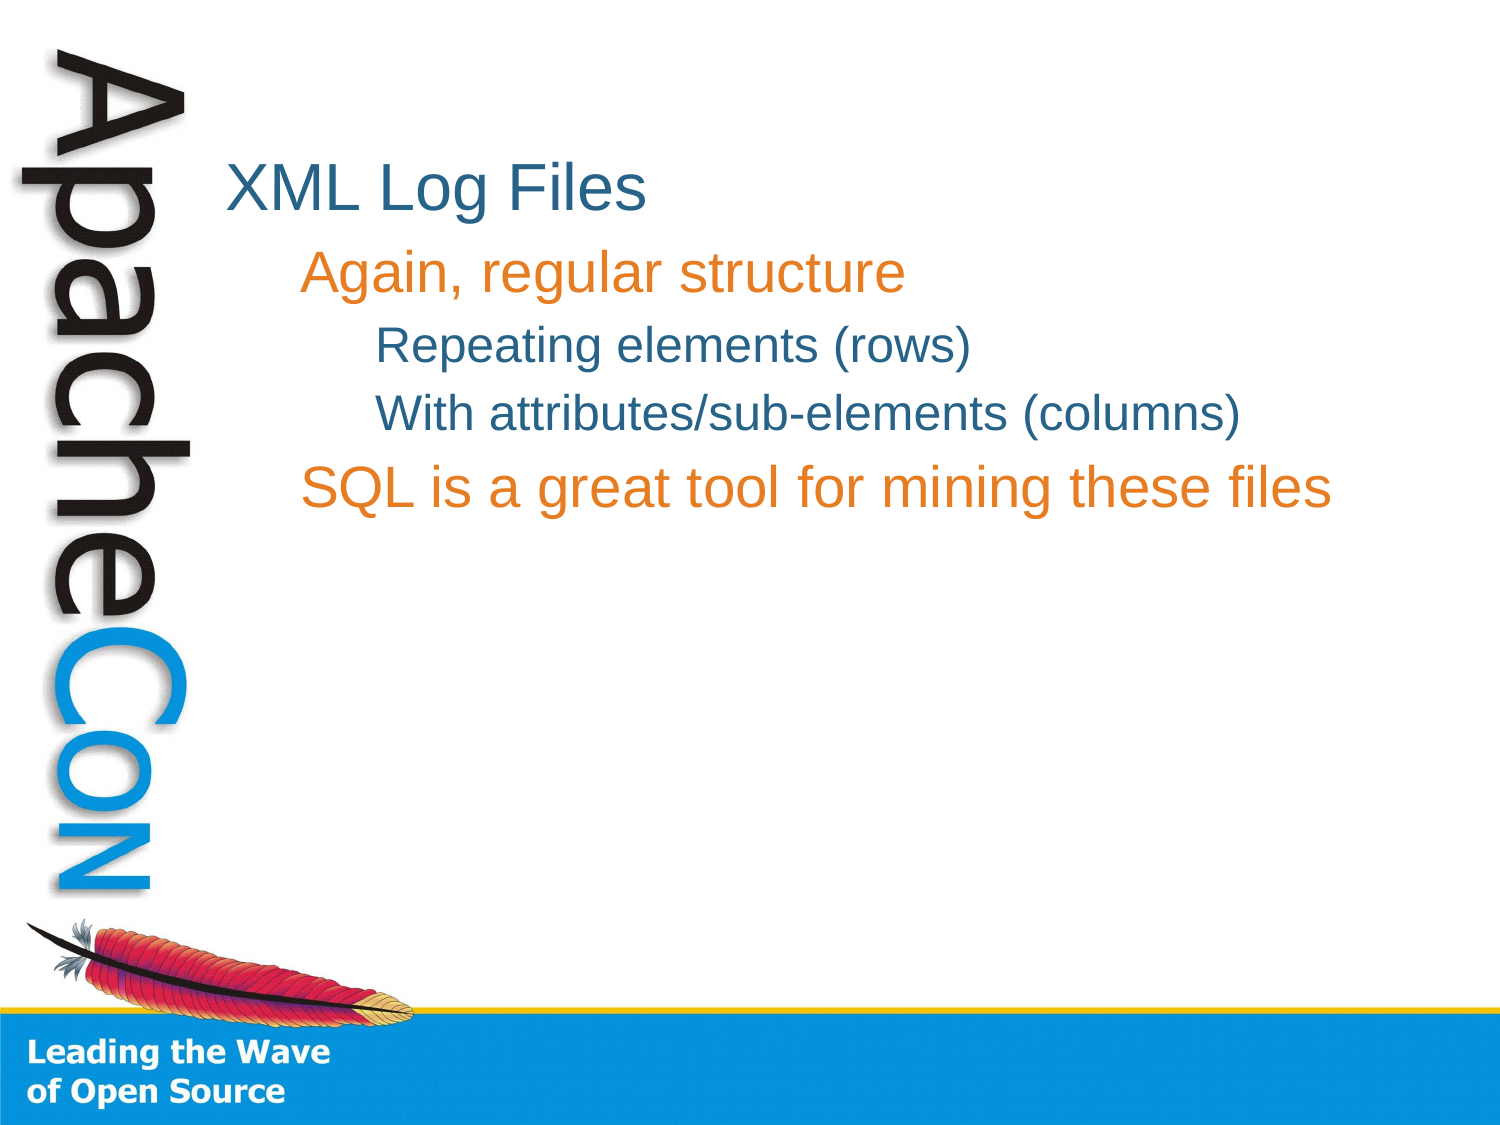

#
XML Log Files
Again, regular structure
Repeating elements (rows)
With attributes/sub-elements (columns)
SQL is a great tool for mining these files